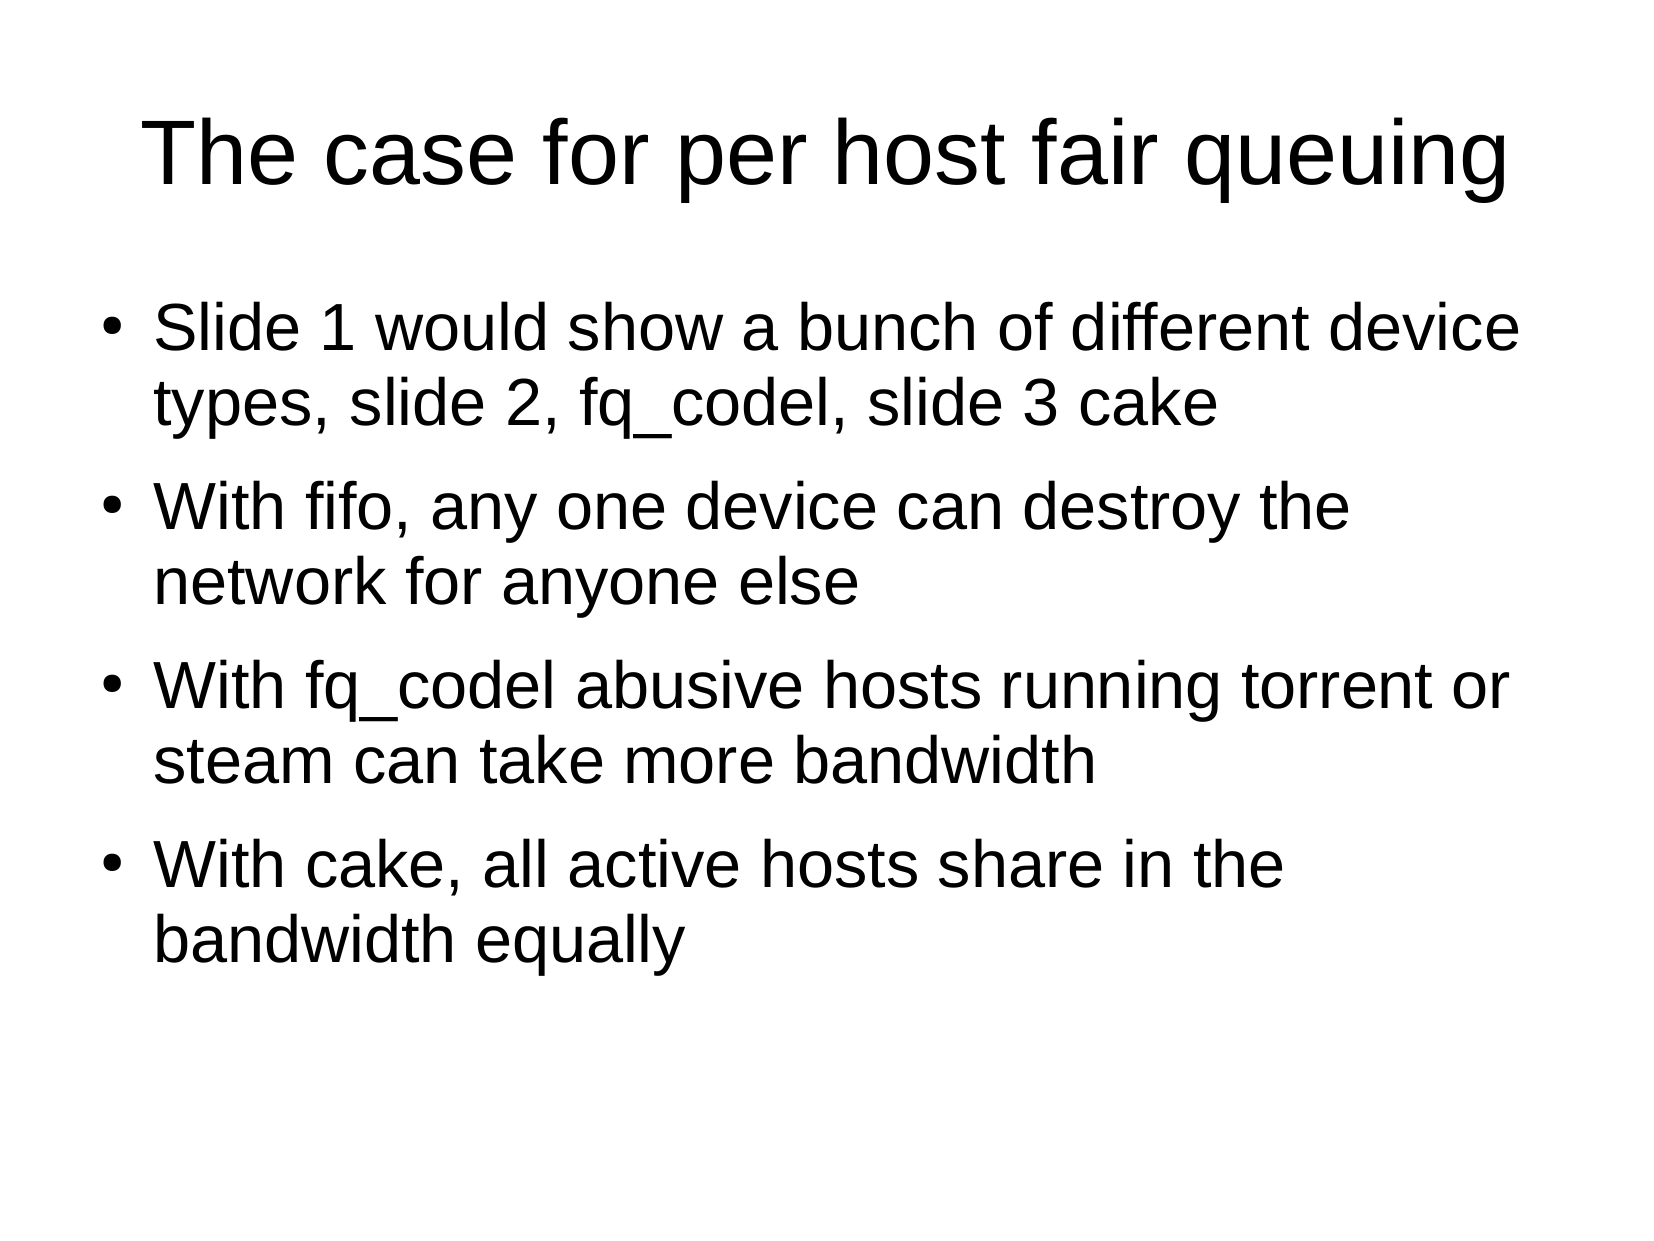

# The case for per host fair queuing
Slide 1 would show a bunch of different device types, slide 2, fq_codel, slide 3 cake
With fifo, any one device can destroy the network for anyone else
With fq_codel abusive hosts running torrent or steam can take more bandwidth
With cake, all active hosts share in the bandwidth equally